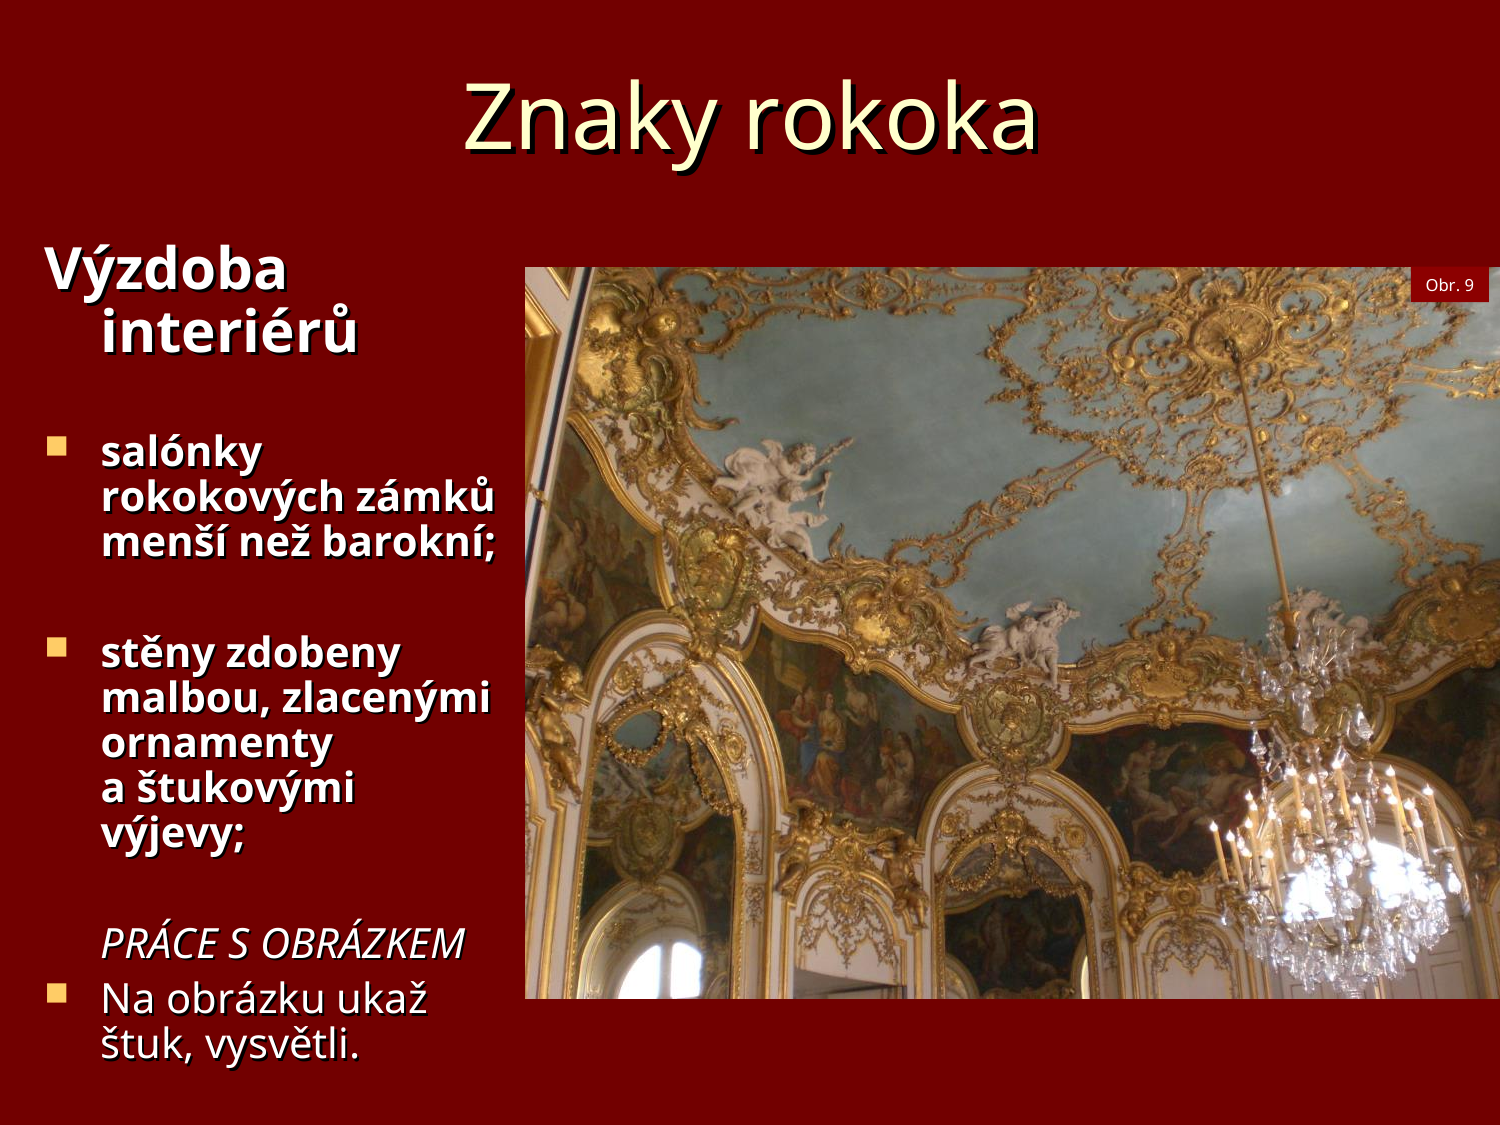

# Znaky rokoka
Výzdoba interiérů
salónky rokokových zámků menší než barokní;
stěny zdobeny malbou, zlacenými ornamenty
a štukovými výjevy;
	PRÁCE S OBRÁZKEM
Na obrázku ukaž štuk, vysvětli.
Obr. 9